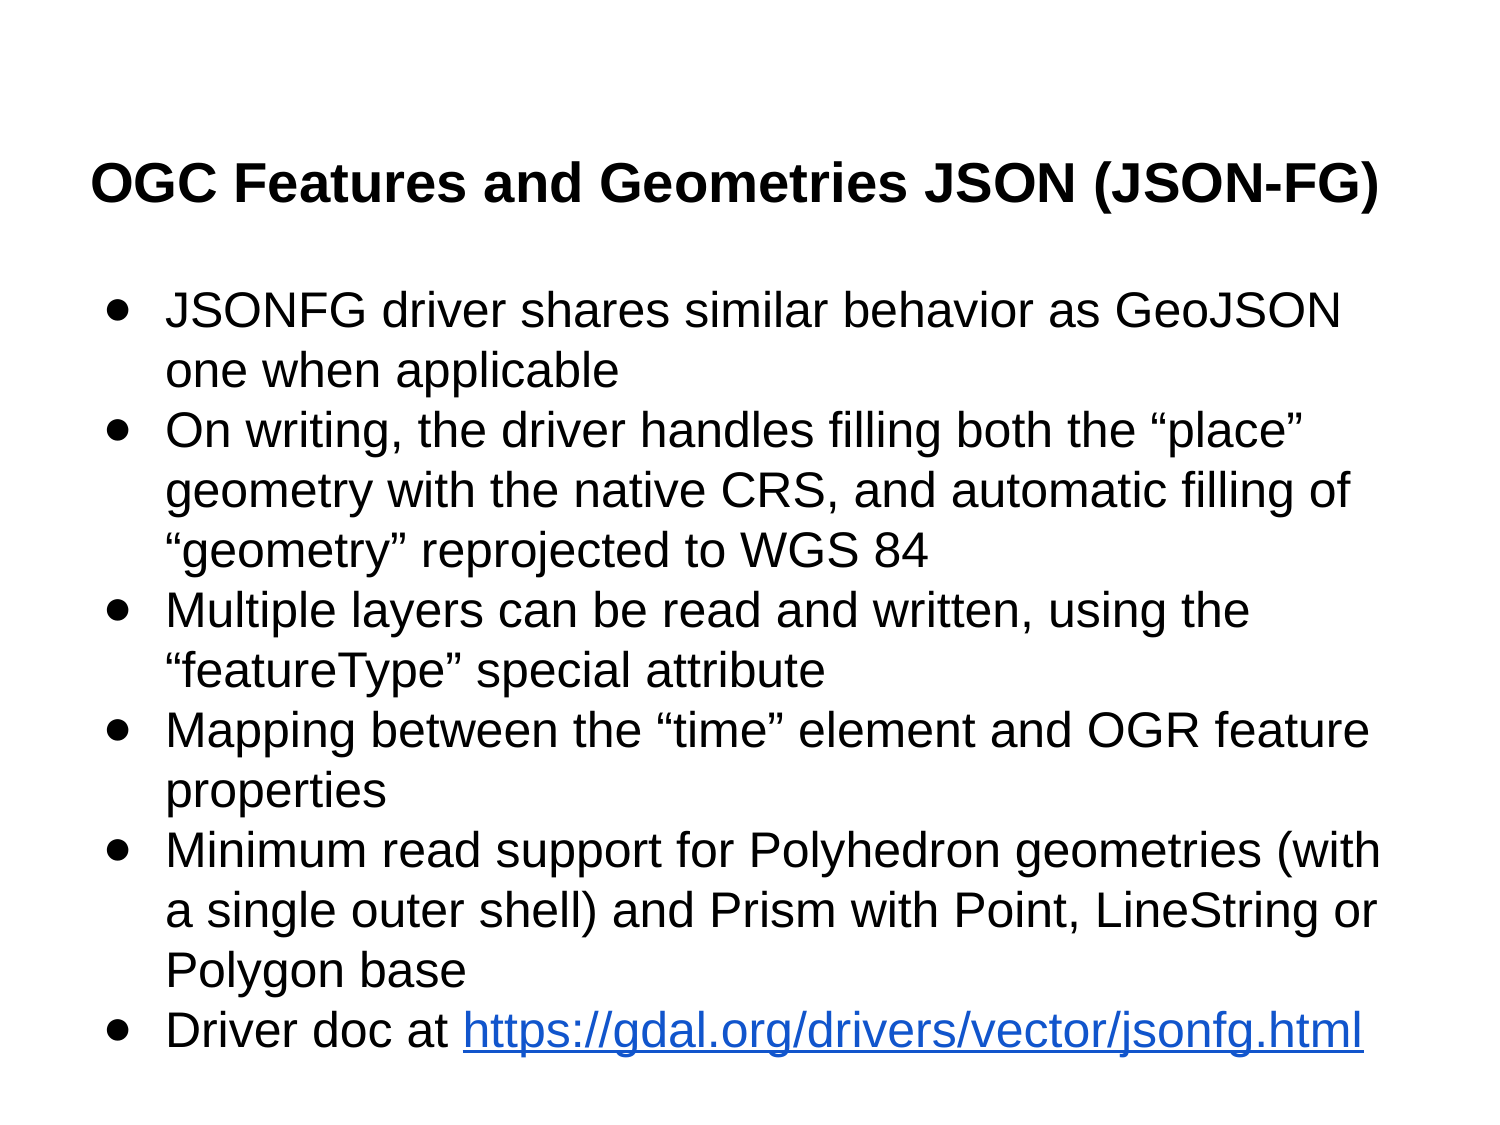

# OGC Features and Geometries JSON (JSON-FG)
JSONFG driver shares similar behavior as GeoJSON one when applicable
On writing, the driver handles filling both the “place” geometry with the native CRS, and automatic filling of “geometry” reprojected to WGS 84
Multiple layers can be read and written, using the “featureType” special attribute
Mapping between the “time” element and OGR feature properties
Minimum read support for Polyhedron geometries (with a single outer shell) and Prism with Point, LineString or Polygon base
Driver doc at https://gdal.org/drivers/vector/jsonfg.html